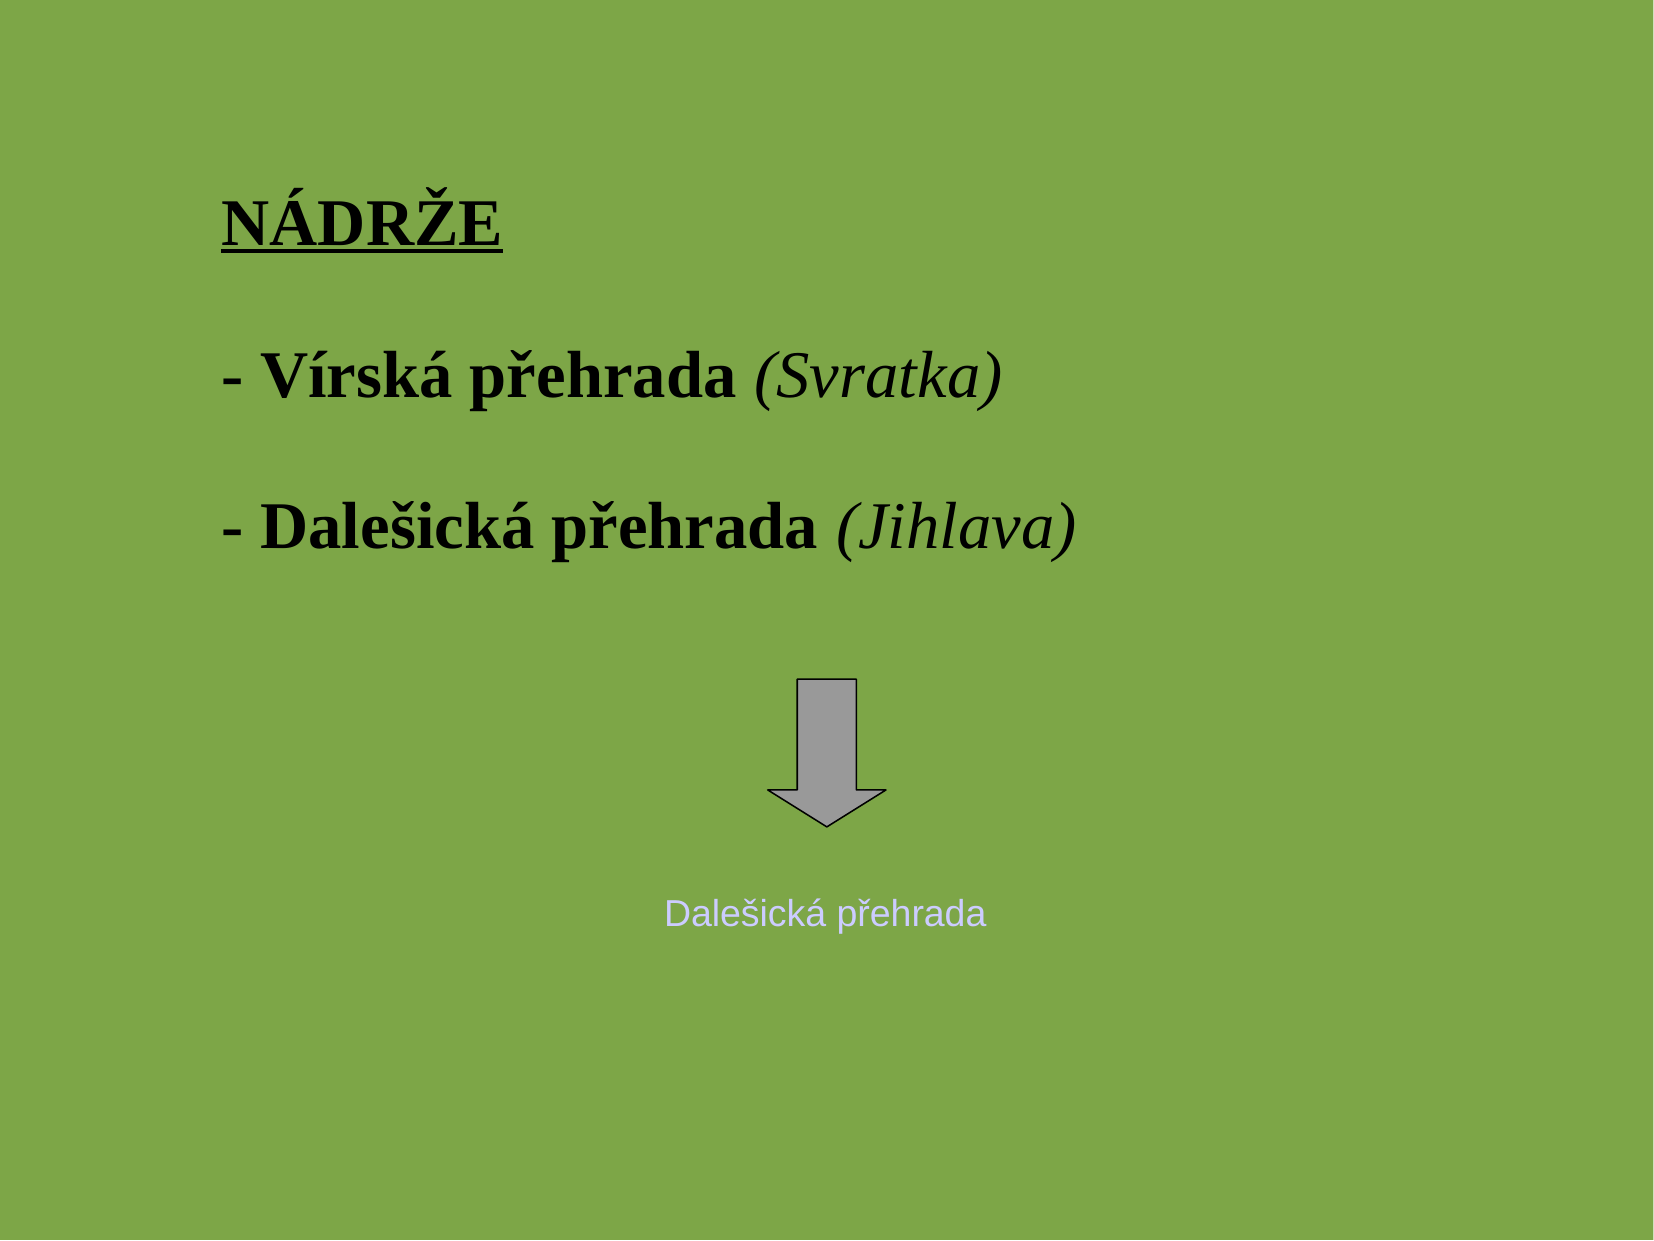

NÁDRŽE
- Vírská přehrada (Svratka)
- Dalešická přehrada (Jihlava)
Dalešická přehrada